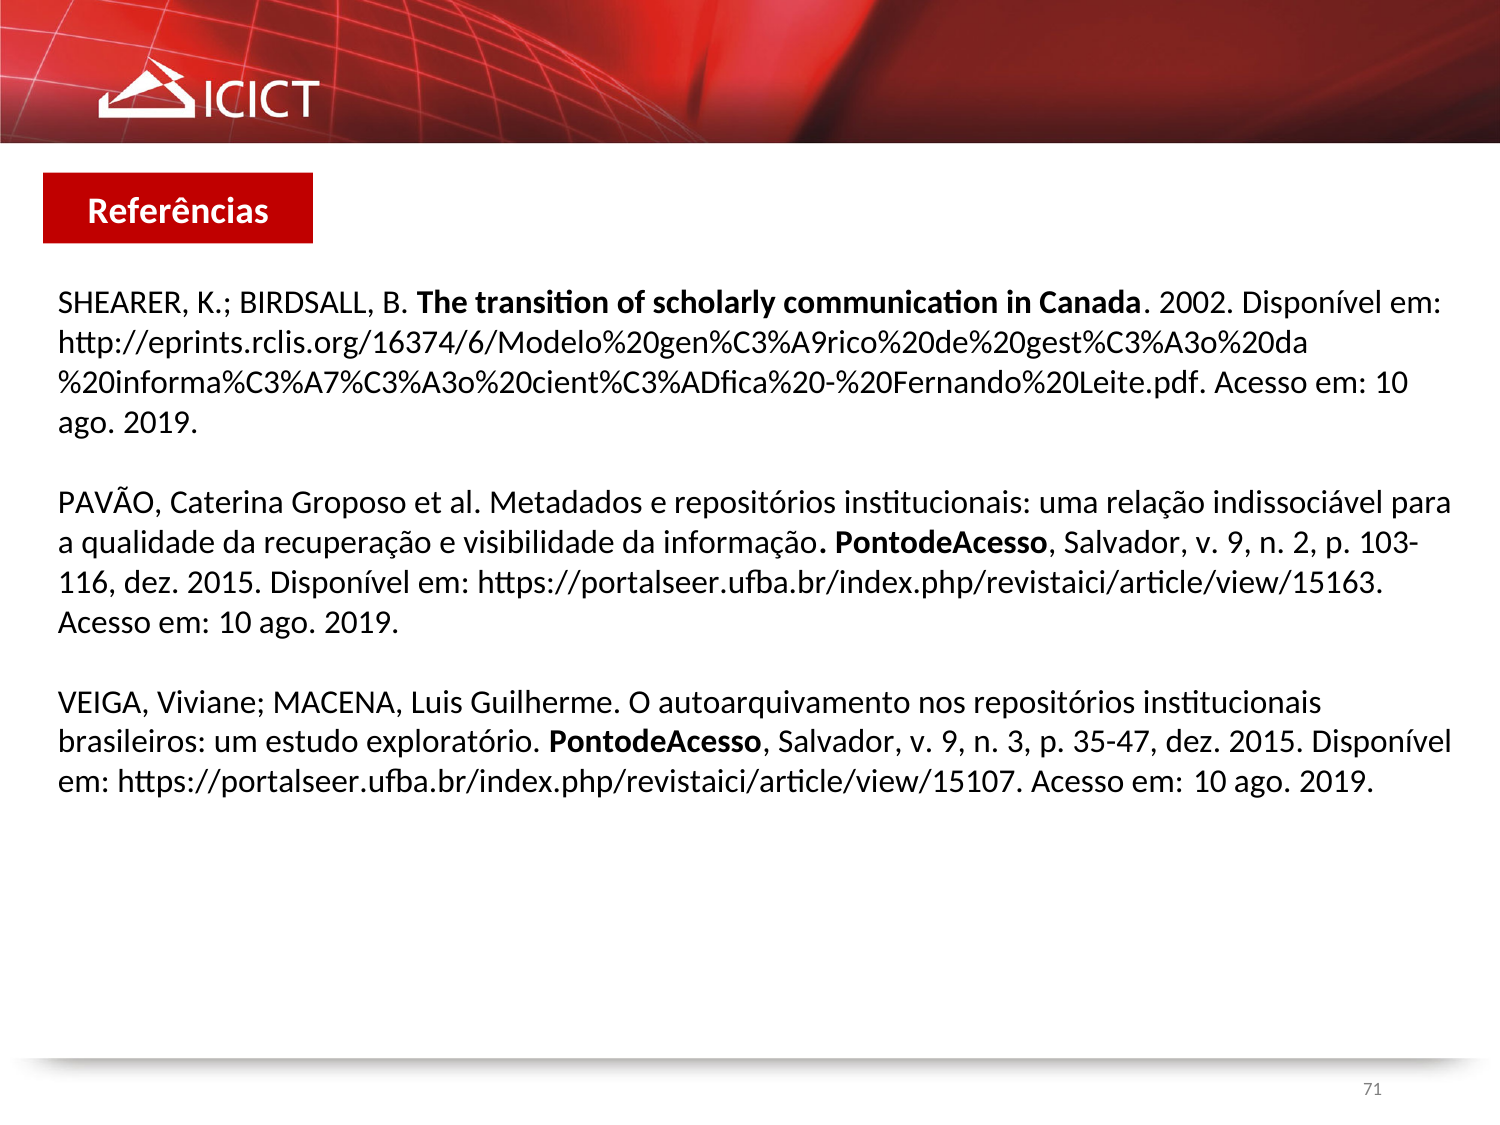

Referências
SHEARER, K.; BIRDSALL, B. The transition of scholarly communication in Canada. 2002. Disponível em: http://eprints.rclis.org/16374/6/Modelo%20gen%C3%A9rico%20de%20gest%C3%A3o%20da%20informa%C3%A7%C3%A3o%20cient%C3%ADfica%20-%20Fernando%20Leite.pdf. Acesso em: 10 ago. 2019.
PAVÃO, Caterina Groposo et al. Metadados e repositórios institucionais: uma relação indissociável para a qualidade da recuperação e visibilidade da informação. PontodeAcesso, Salvador, v. 9, n. 2, p. 103-116, dez. 2015. Disponível em: https://portalseer.ufba.br/index.php/revistaici/article/view/15163. Acesso em: 10 ago. 2019.
VEIGA, Viviane; MACENA, Luis Guilherme. O autoarquivamento nos repositórios institucionais brasileiros: um estudo exploratório. PontodeAcesso, Salvador, v. 9, n. 3, p. 35-47, dez. 2015. Disponível em: https://portalseer.ufba.br/index.php/revistaici/article/view/15107. Acesso em: 10 ago. 2019.